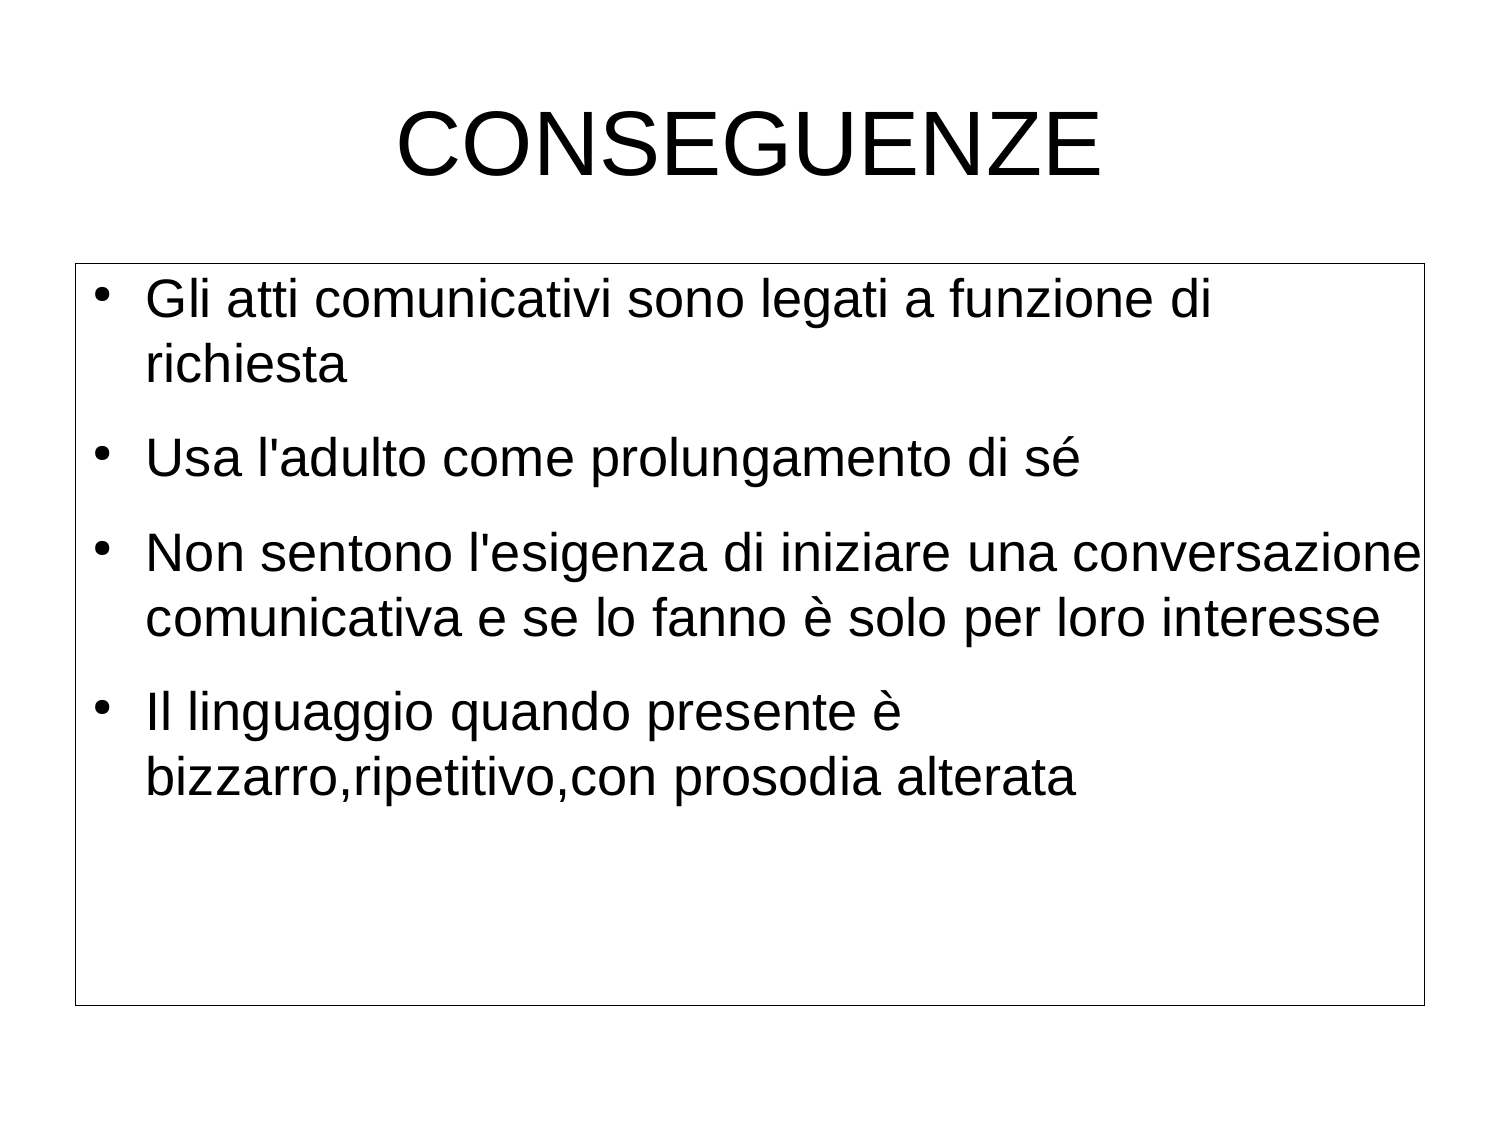

# CONSEGUENZE
Gli atti comunicativi sono legati a funzione di richiesta
Usa l'adulto come prolungamento di sé
Non sentono l'esigenza di iniziare una conversazione comunicativa e se lo fanno è solo per loro interesse
Il linguaggio quando presente è bizzarro,ripetitivo,con prosodia alterata